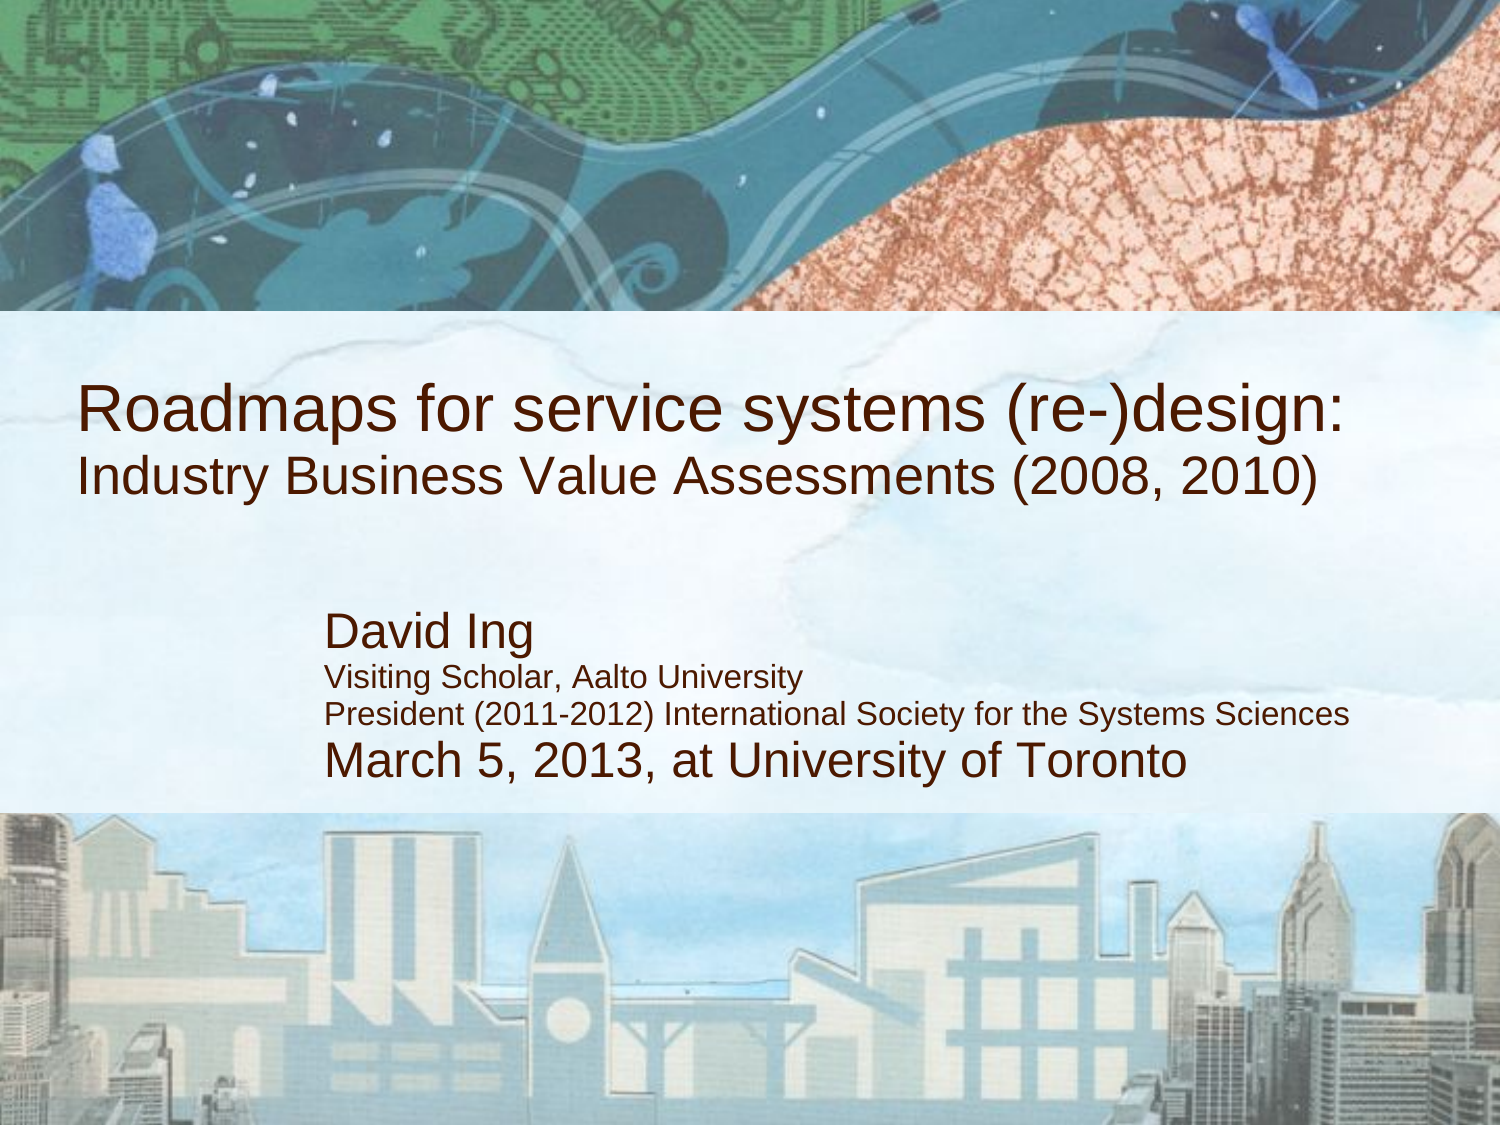

# Roadmaps for service systems (re-)design: Industry Business Value Assessments (2008, 2010)
David Ing
Visiting Scholar, Aalto University
President (2011-2012) International Society for the Systems Sciences
March 5, 2013, at University of Toronto
1
Roadmaps for service system (re-)designs